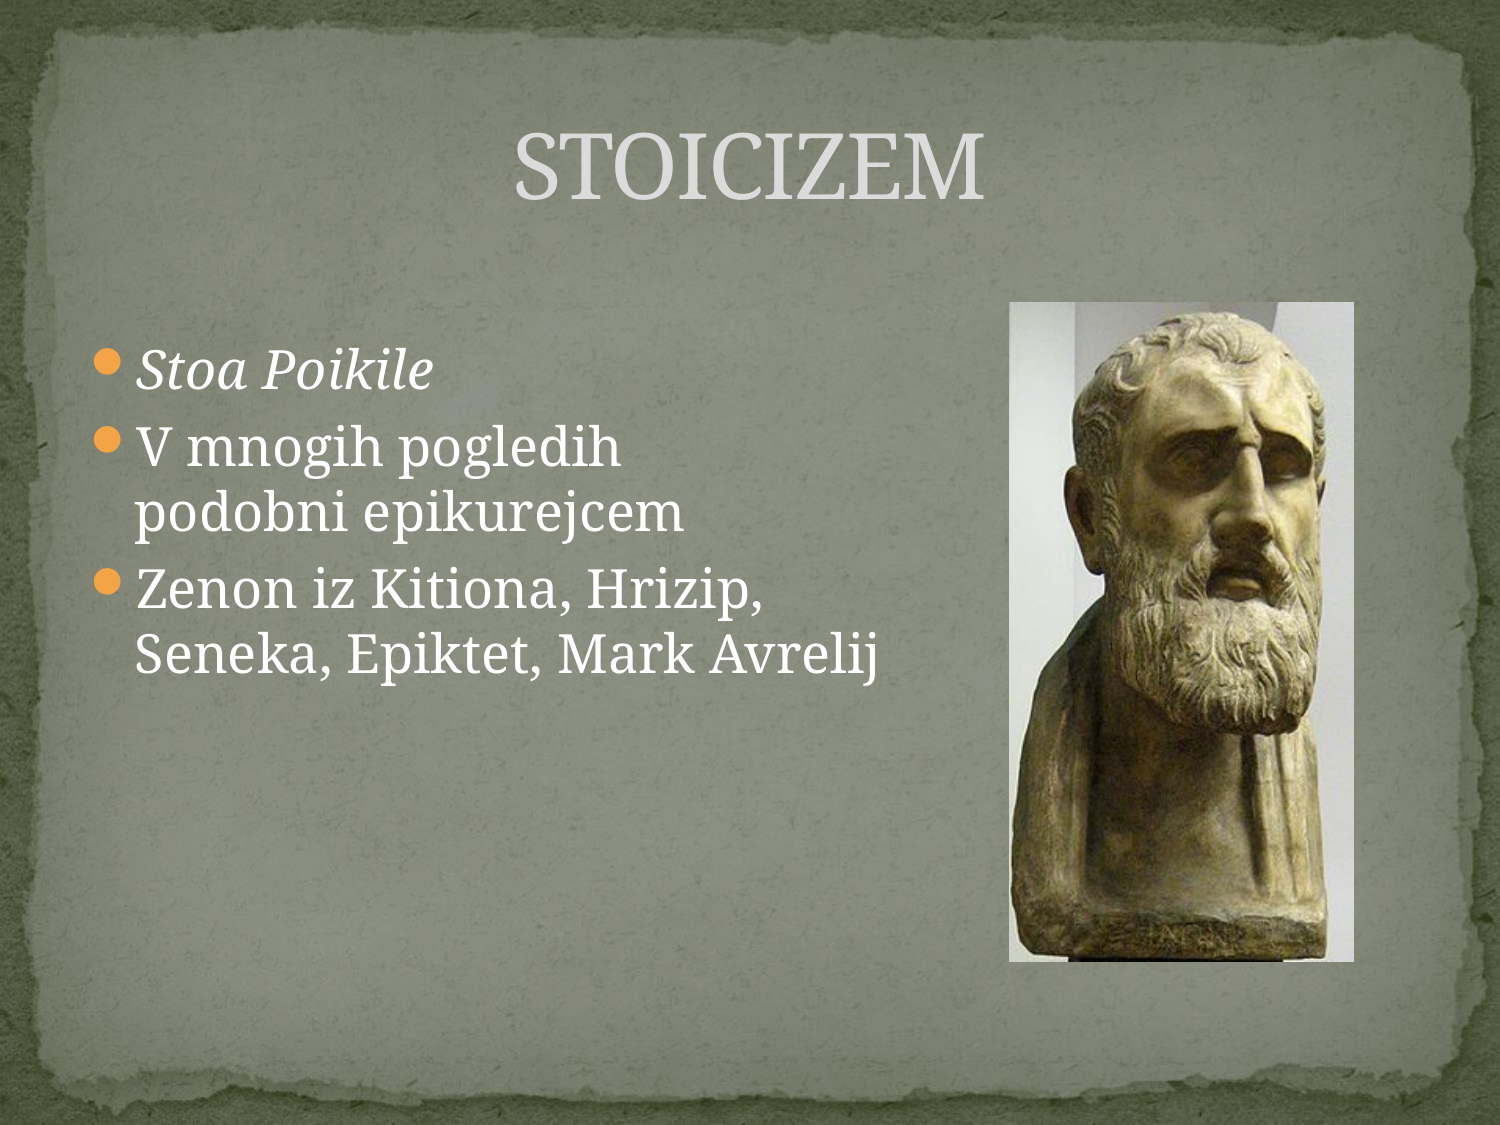

STOICIZEM
# Stoa Poikile
V mnogih pogledih
podobni epikurejcem
Zenon iz Kitiona, Hrizip,
Seneka, Epiktet, Mark Avrelij